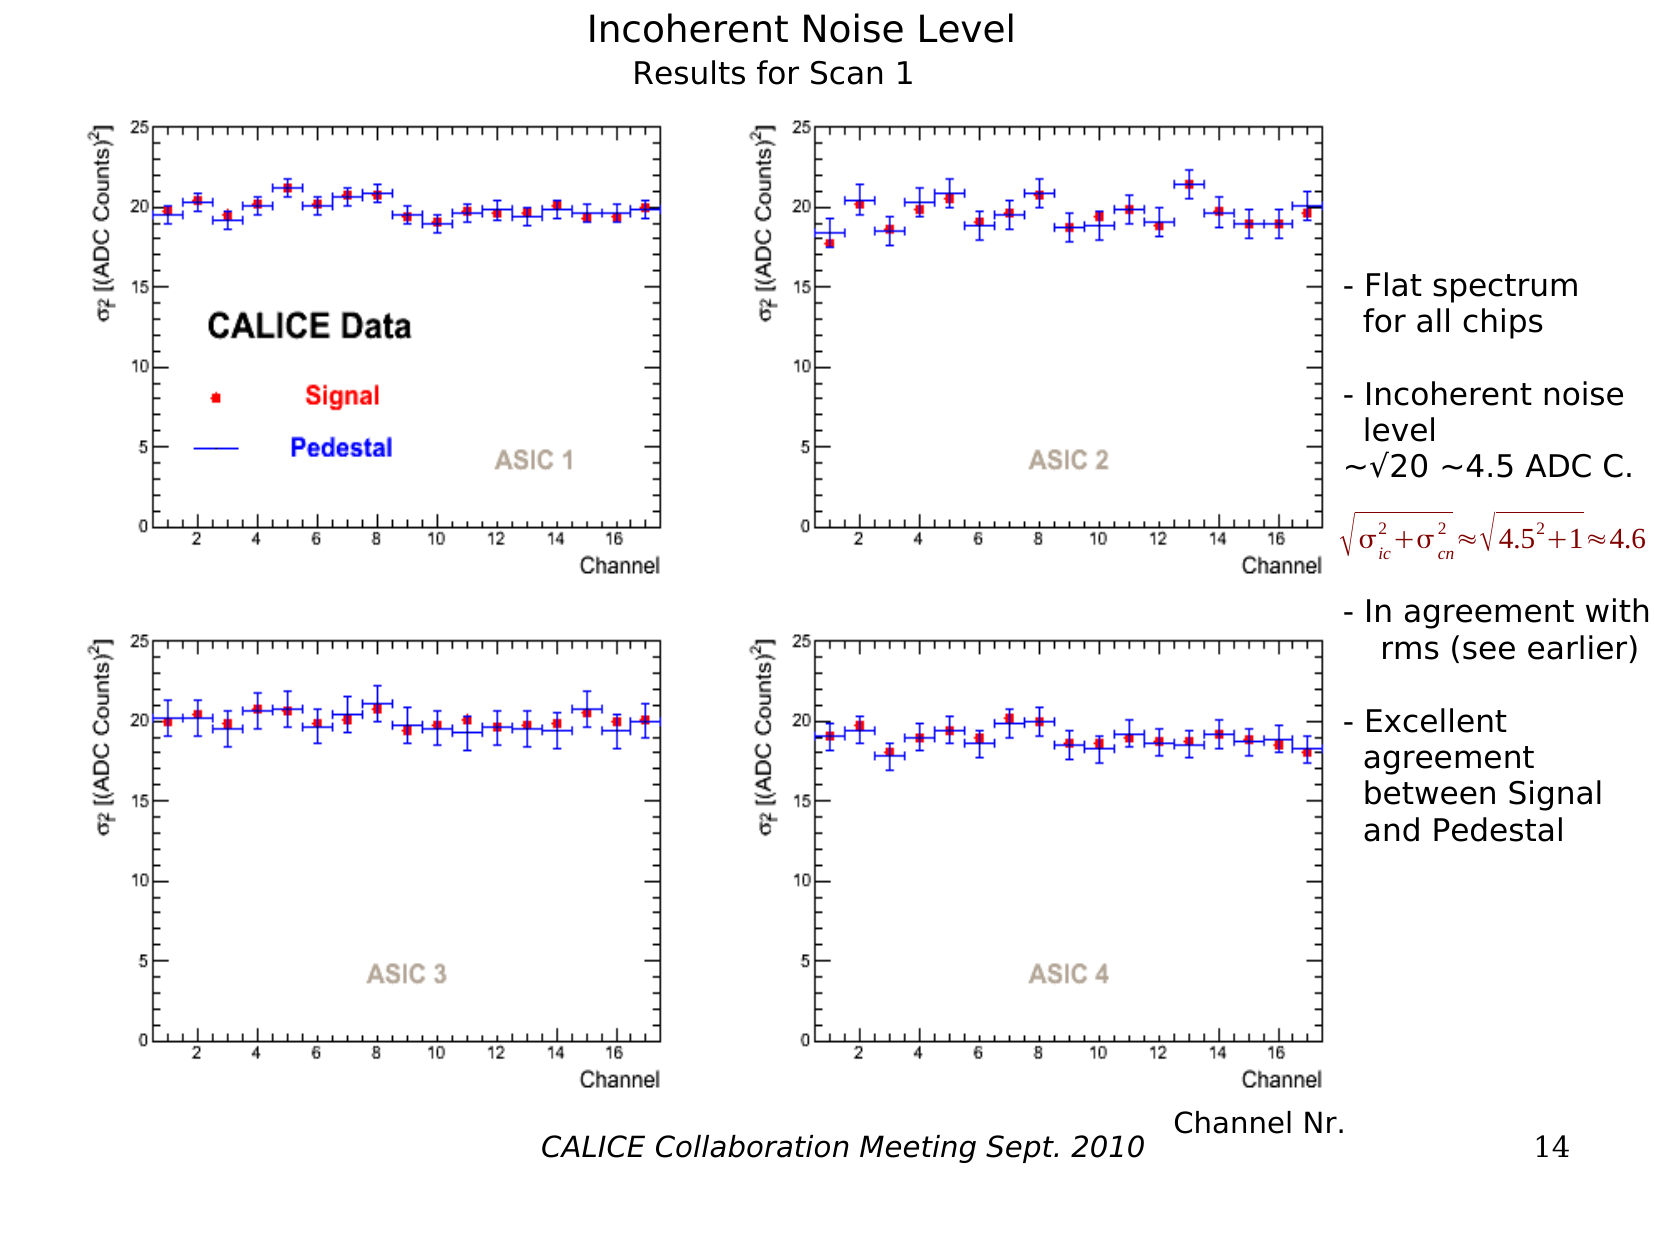

Incoherent Noise Level
Results for Scan 1
- Flat spectrum
 for all chips
- Incoherent noise
 level
~√20 ~4.5 ADC C.
- In agreement with
 rms (see earlier)
- Excellent
 agreement
 between Signal
 and Pedestal
Channel Nr.
14